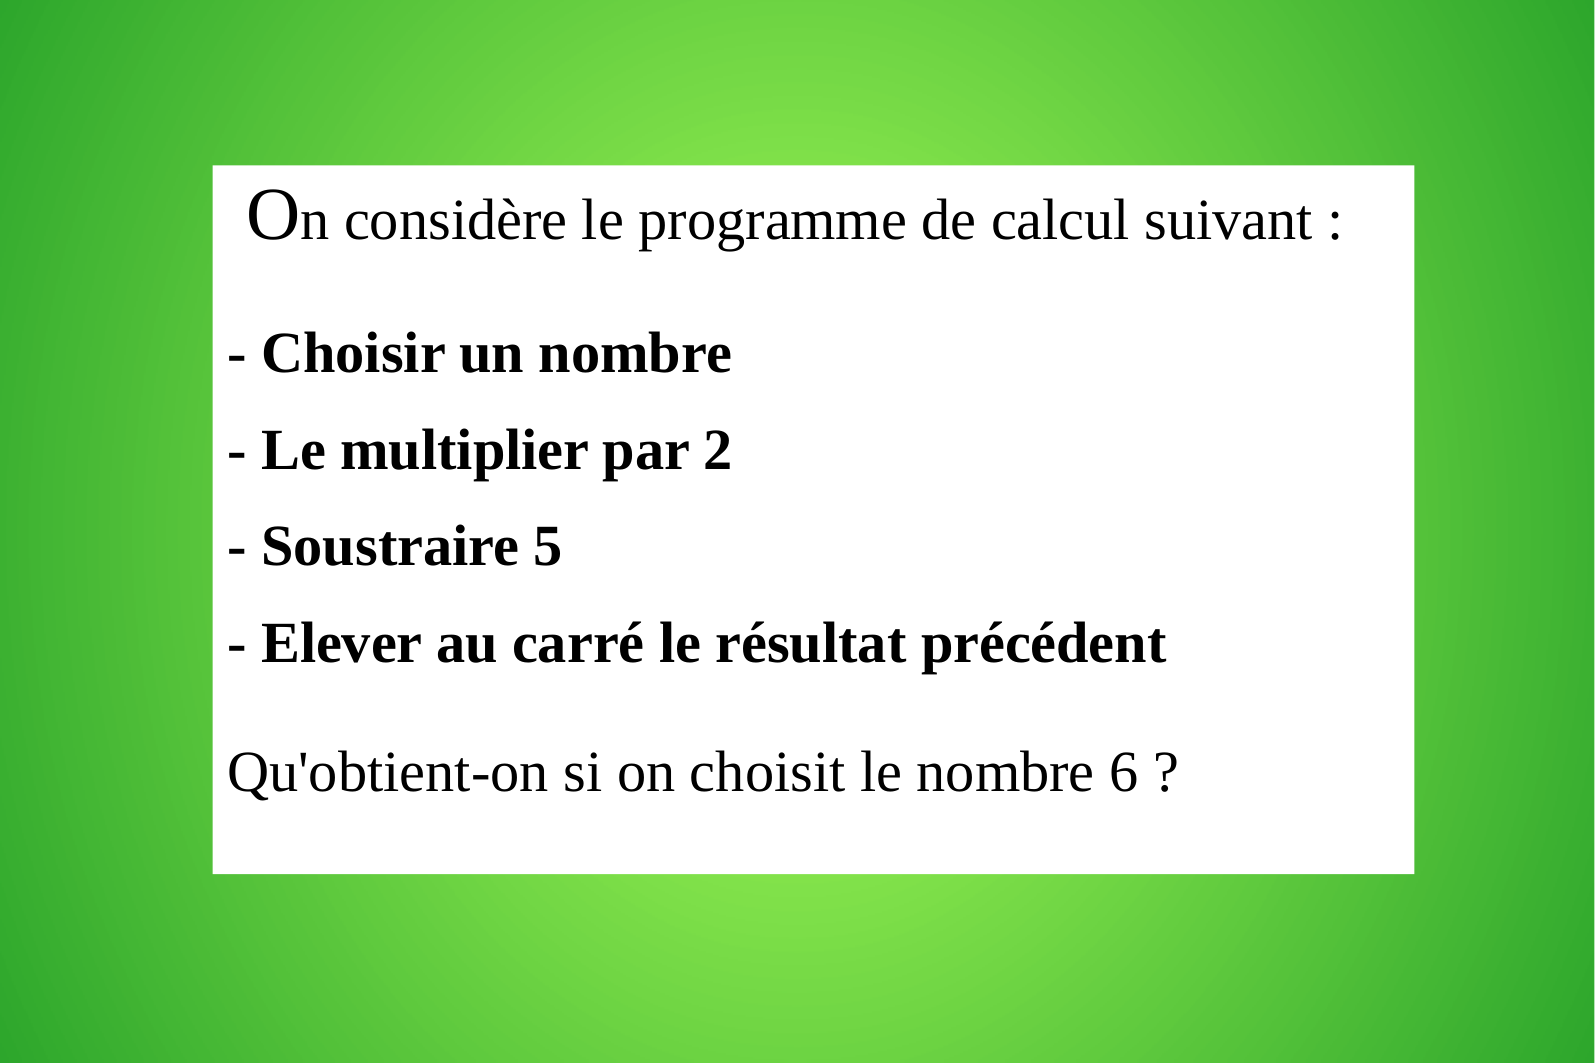

On considère le programme de calcul suivant :
- Choisir un nombre
- Le multiplier par 2
- Soustraire 5
- Elever au carré le résultat précédent
Qu'obtient-on si on choisit le nombre 6 ?